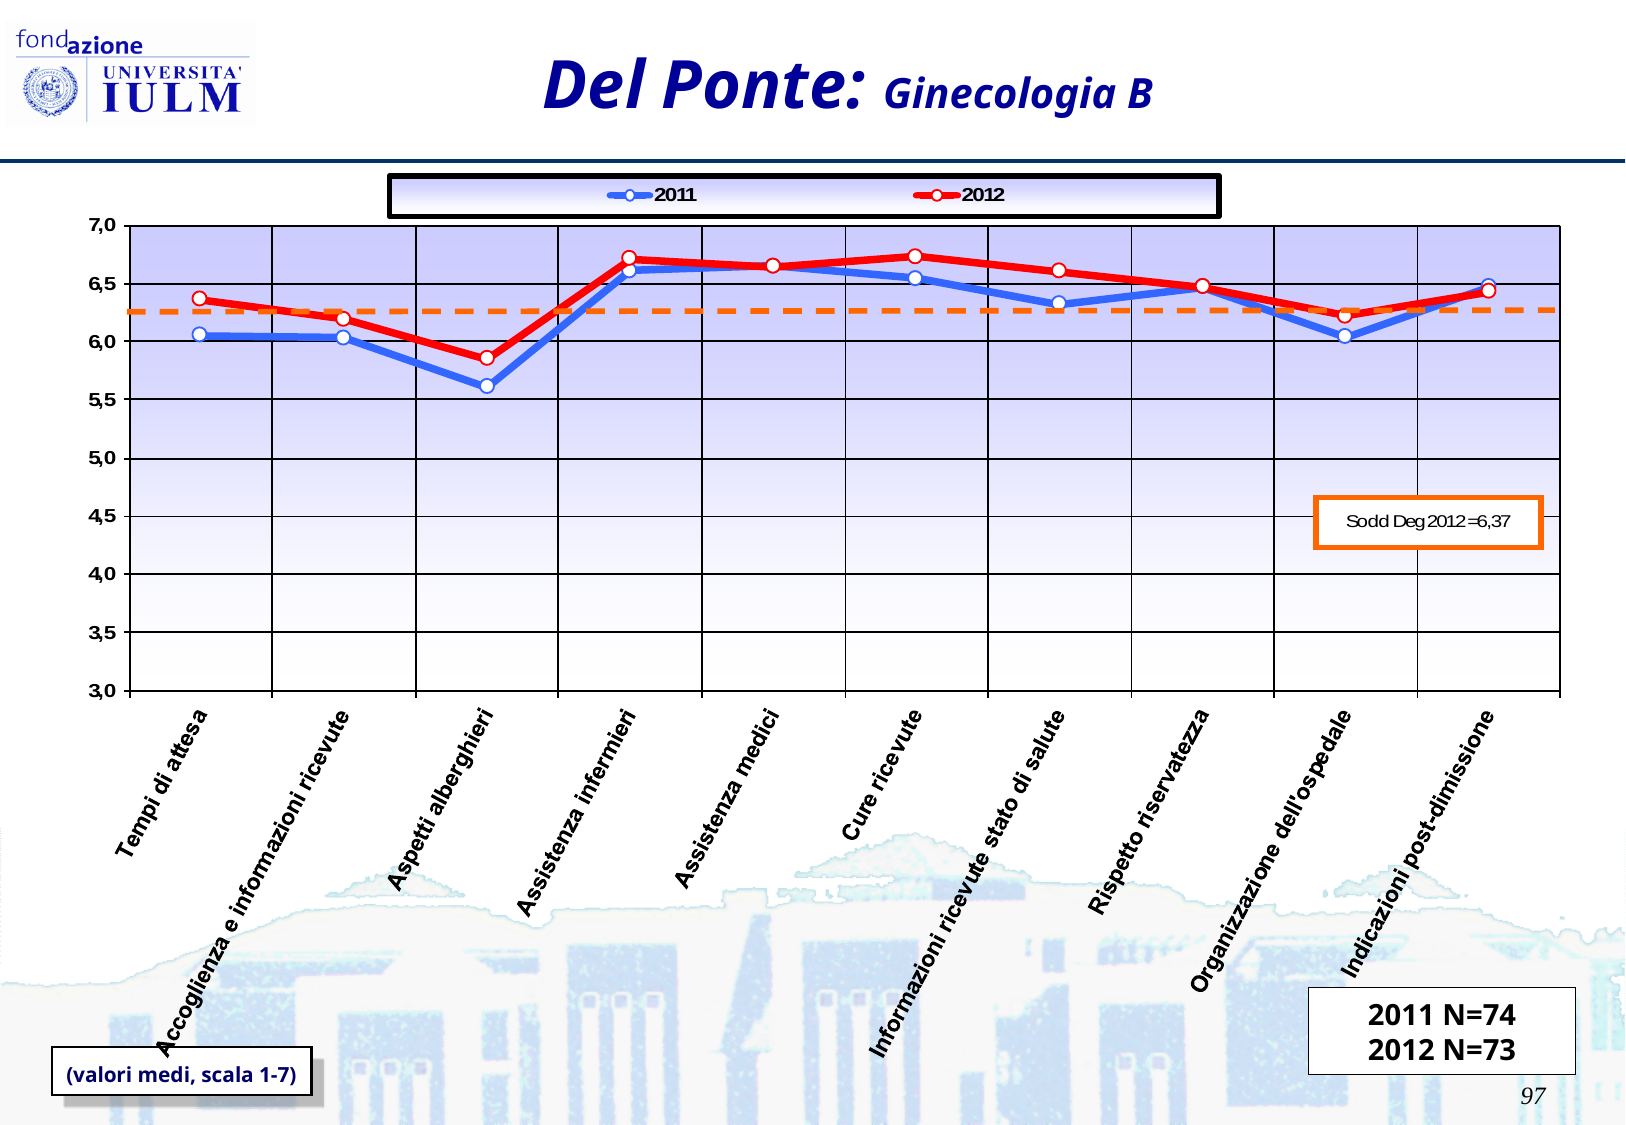

Del Ponte: Ginecologia B
2011 N=74
2012 N=73
(valori medi, scala 1-7)